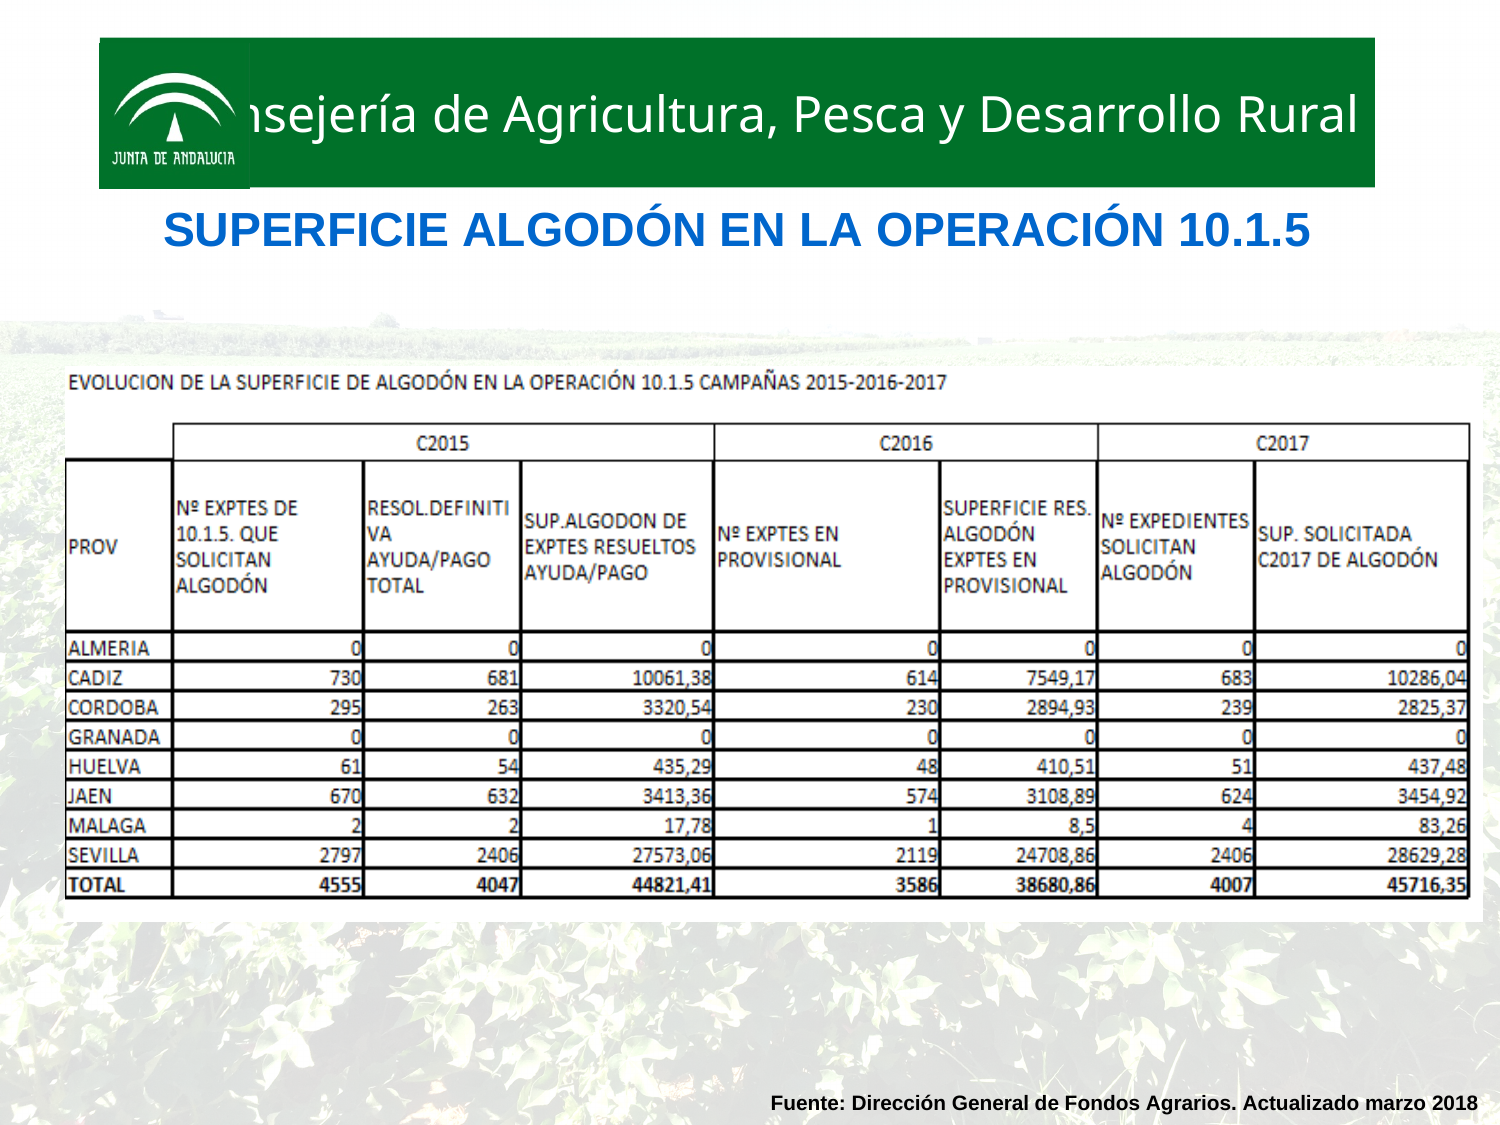

# Consejería de Agricultura, Pesca y Desarrollo Rural
SUPERFICIE ALGODÓN EN LA OPERACIÓN 10.1.5
Fuente: Dirección General de Fondos Agrarios. Actualizado marzo 2018